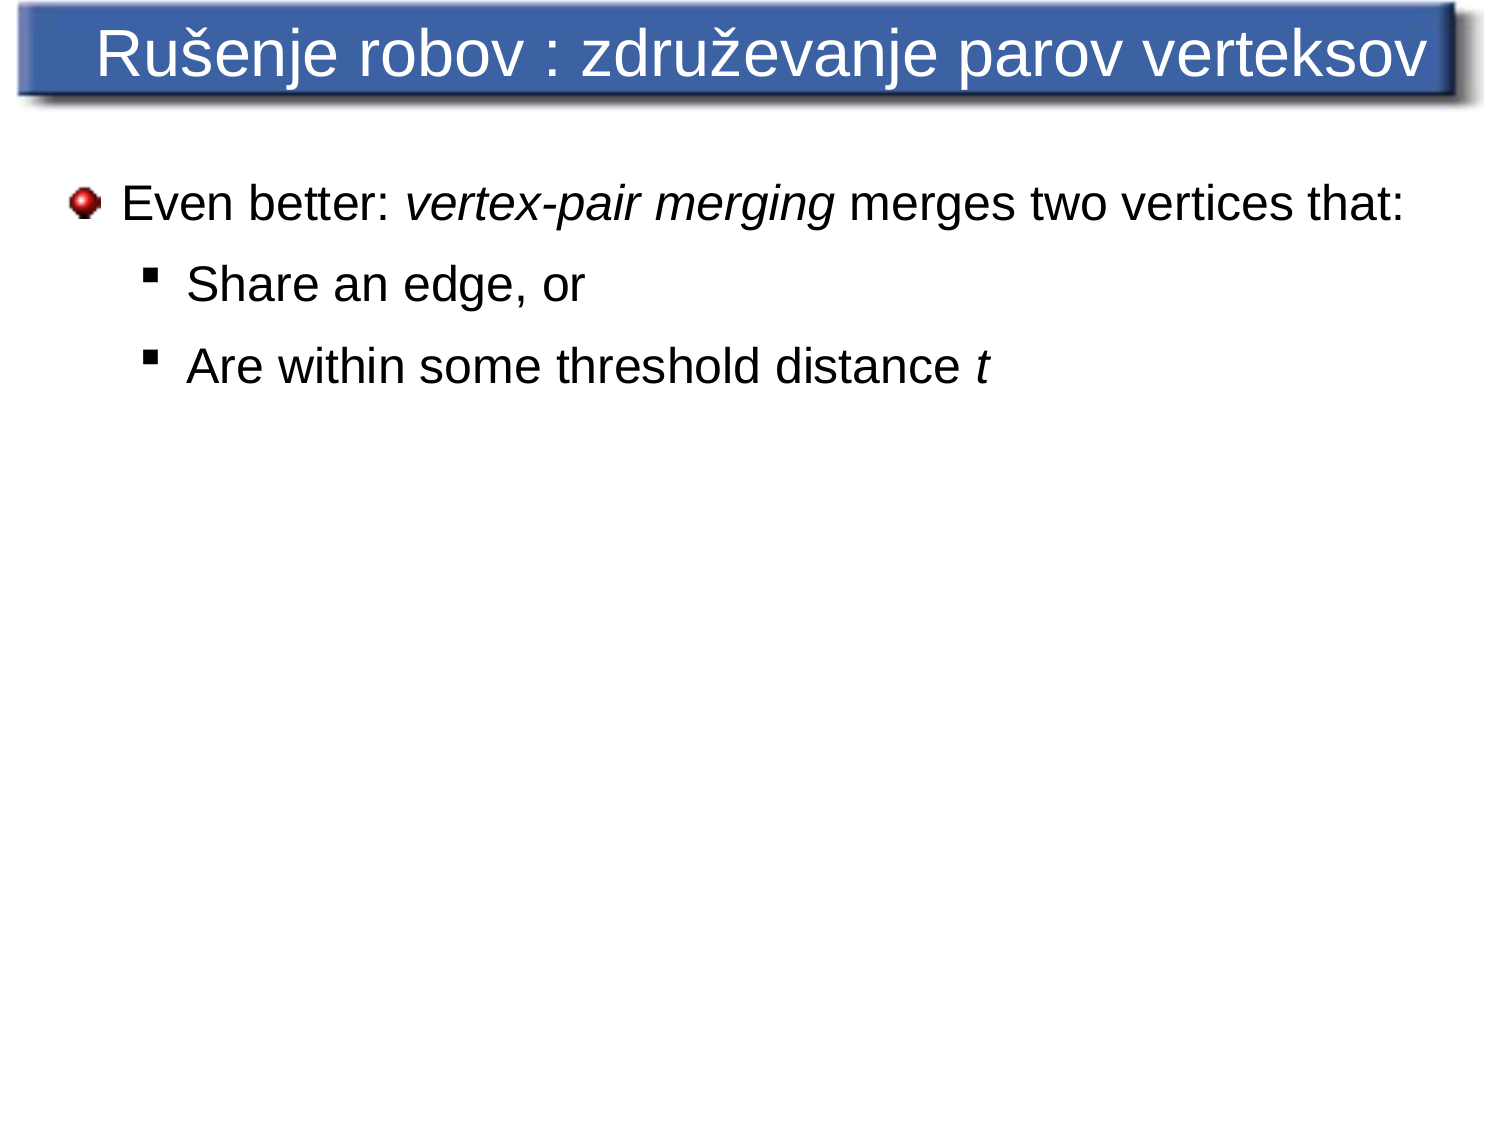

# Rušenje robov : združevanje parov verteksov
Even better: vertex-pair merging merges two vertices that:
Share an edge, or
Are within some threshold distance t